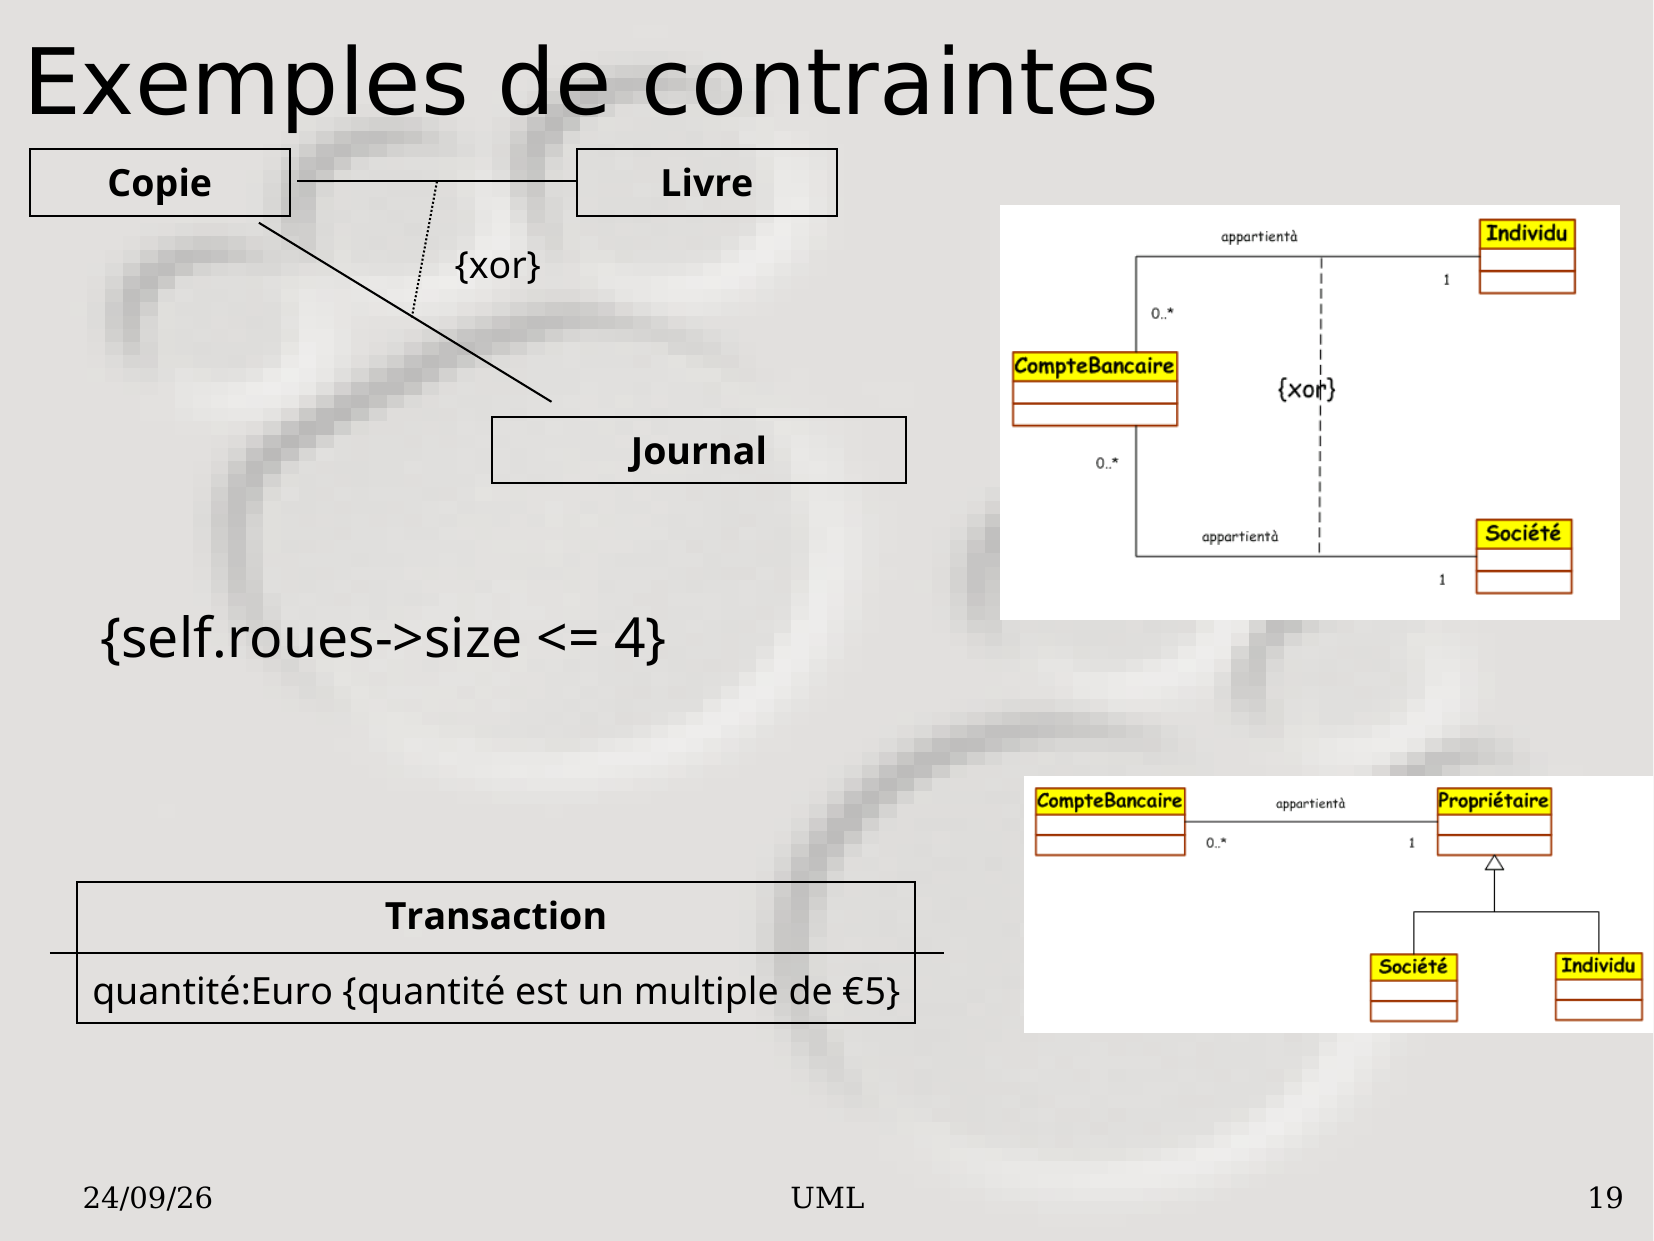

# Exemples de contraintes
Copie
Livre
{xor}
Journal
{self.roues->size <= 4}
Transaction
quantité:Euro {quantité est un multiple de €5}
UML
19